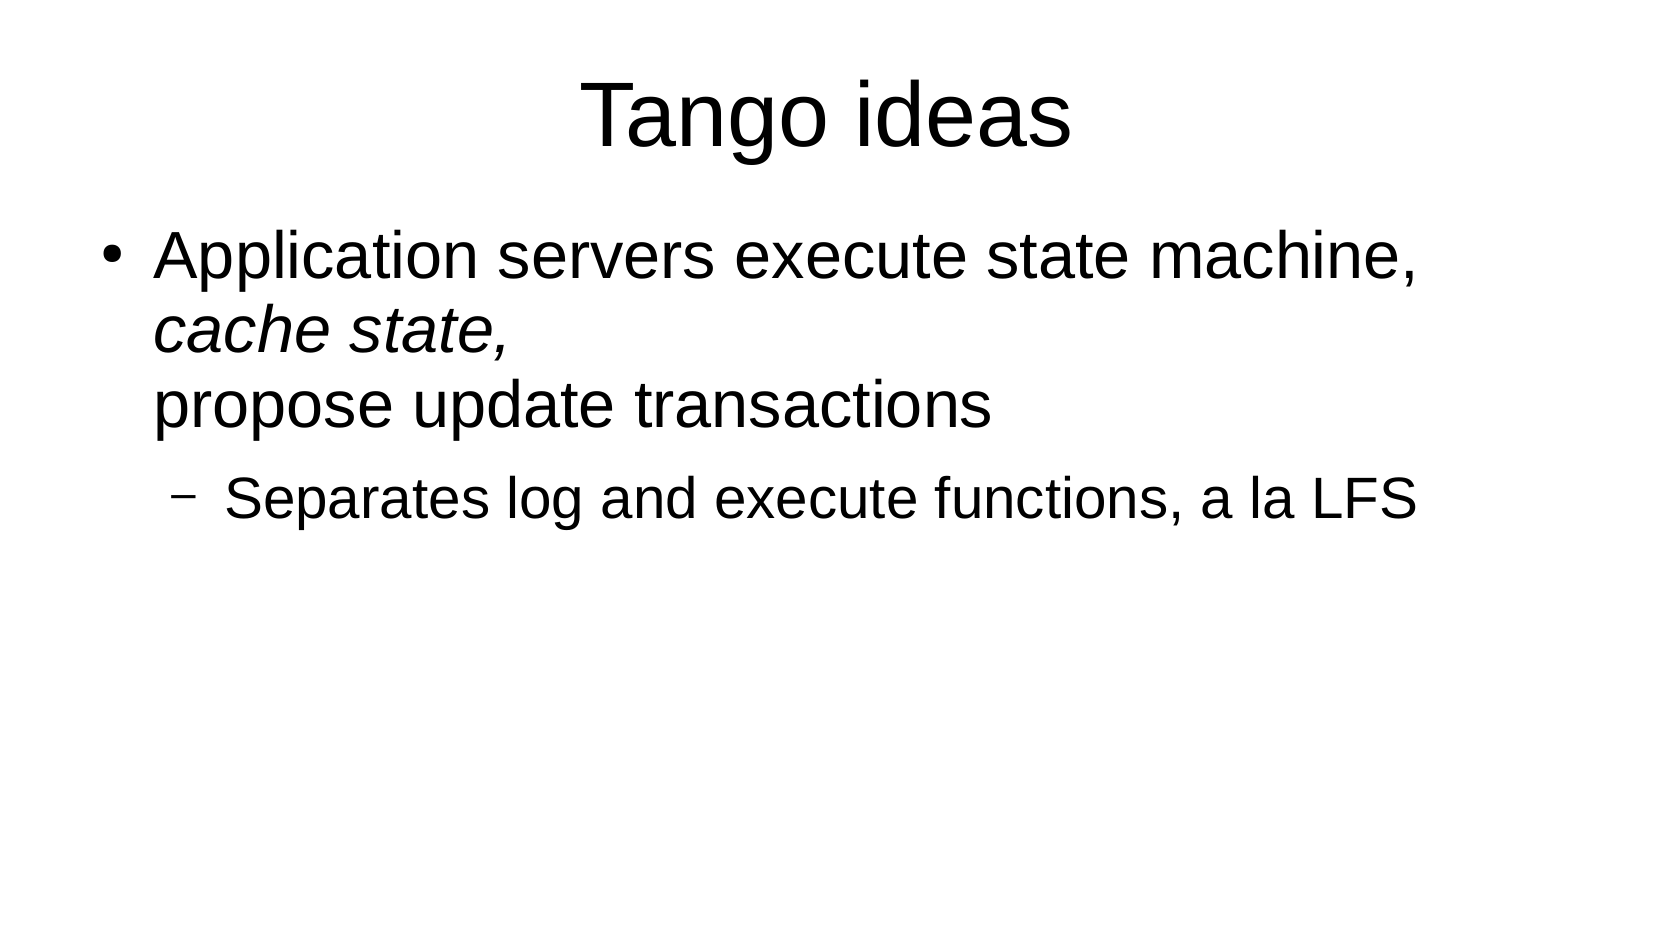

# Tango ideas
Application servers execute state machine,
cache state,
propose update transactions
Separates log and execute functions, a la LFS